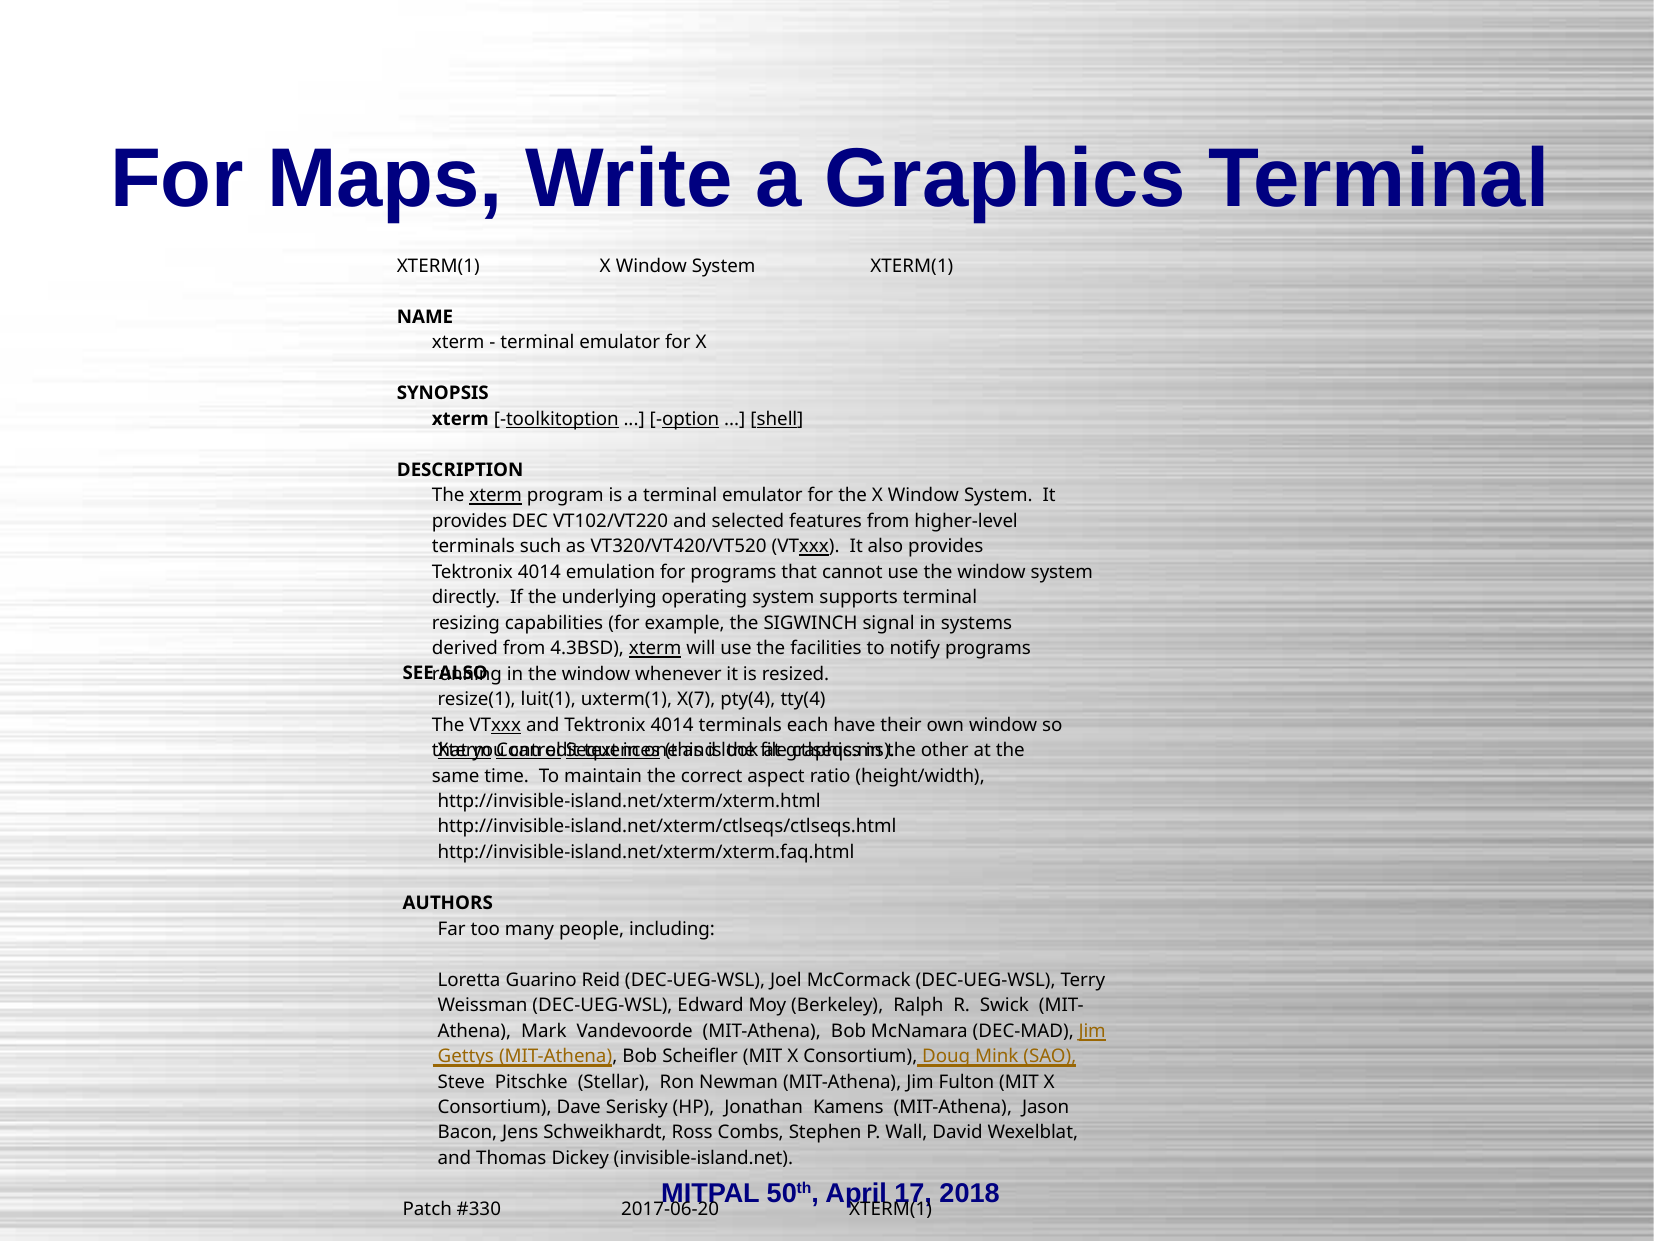

For Maps, Write a Graphics Terminal
XTERM(1) X Window System XTERM(1)
NAME
 xterm - terminal emulator for X
SYNOPSIS
 xterm [-toolkitoption ...] [-option ...] [shell]
DESCRIPTION
 The xterm program is a terminal emulator for the X Window System. It
 provides DEC VT102/VT220 and selected features from higher-level
 terminals such as VT320/VT420/VT520 (VTxxx). It also provides
 Tektronix 4014 emulation for programs that cannot use the window system
 directly. If the underlying operating system supports terminal
 resizing capabilities (for example, the SIGWINCH signal in systems
 derived from 4.3BSD), xterm will use the facilities to notify programs
 running in the window whenever it is resized.
 The VTxxx and Tektronix 4014 terminals each have their own window so
 that you can edit text in one and look at graphics in the other at the
 same time. To maintain the correct aspect ratio (height/width),
SEE ALSO
 resize(1), luit(1), uxterm(1), X(7), pty(4), tty(4)
 Xterm Control Sequences (this is the file ctlseqs.ms).
 http://invisible-island.net/xterm/xterm.html
 http://invisible-island.net/xterm/ctlseqs/ctlseqs.html
 http://invisible-island.net/xterm/xterm.faq.html
AUTHORS
 Far too many people, including:
 Loretta Guarino Reid (DEC-UEG-WSL), Joel McCormack (DEC-UEG-WSL), Terry
 Weissman (DEC-UEG-WSL), Edward Moy (Berkeley), Ralph R. Swick (MIT-
 Athena), Mark Vandevoorde (MIT-Athena), Bob McNamara (DEC-MAD), Jim
 Gettys (MIT-Athena), Bob Scheifler (MIT X Consortium), Doug Mink (SAO),
 Steve Pitschke (Stellar), Ron Newman (MIT-Athena), Jim Fulton (MIT X
 Consortium), Dave Serisky (HP), Jonathan Kamens (MIT-Athena), Jason
 Bacon, Jens Schweikhardt, Ross Combs, Stephen P. Wall, David Wexelblat,
 and Thomas Dickey (invisible-island.net).
Patch #330 2017-06-20 XTERM(1)
MITPAL 50th, April 17, 2018